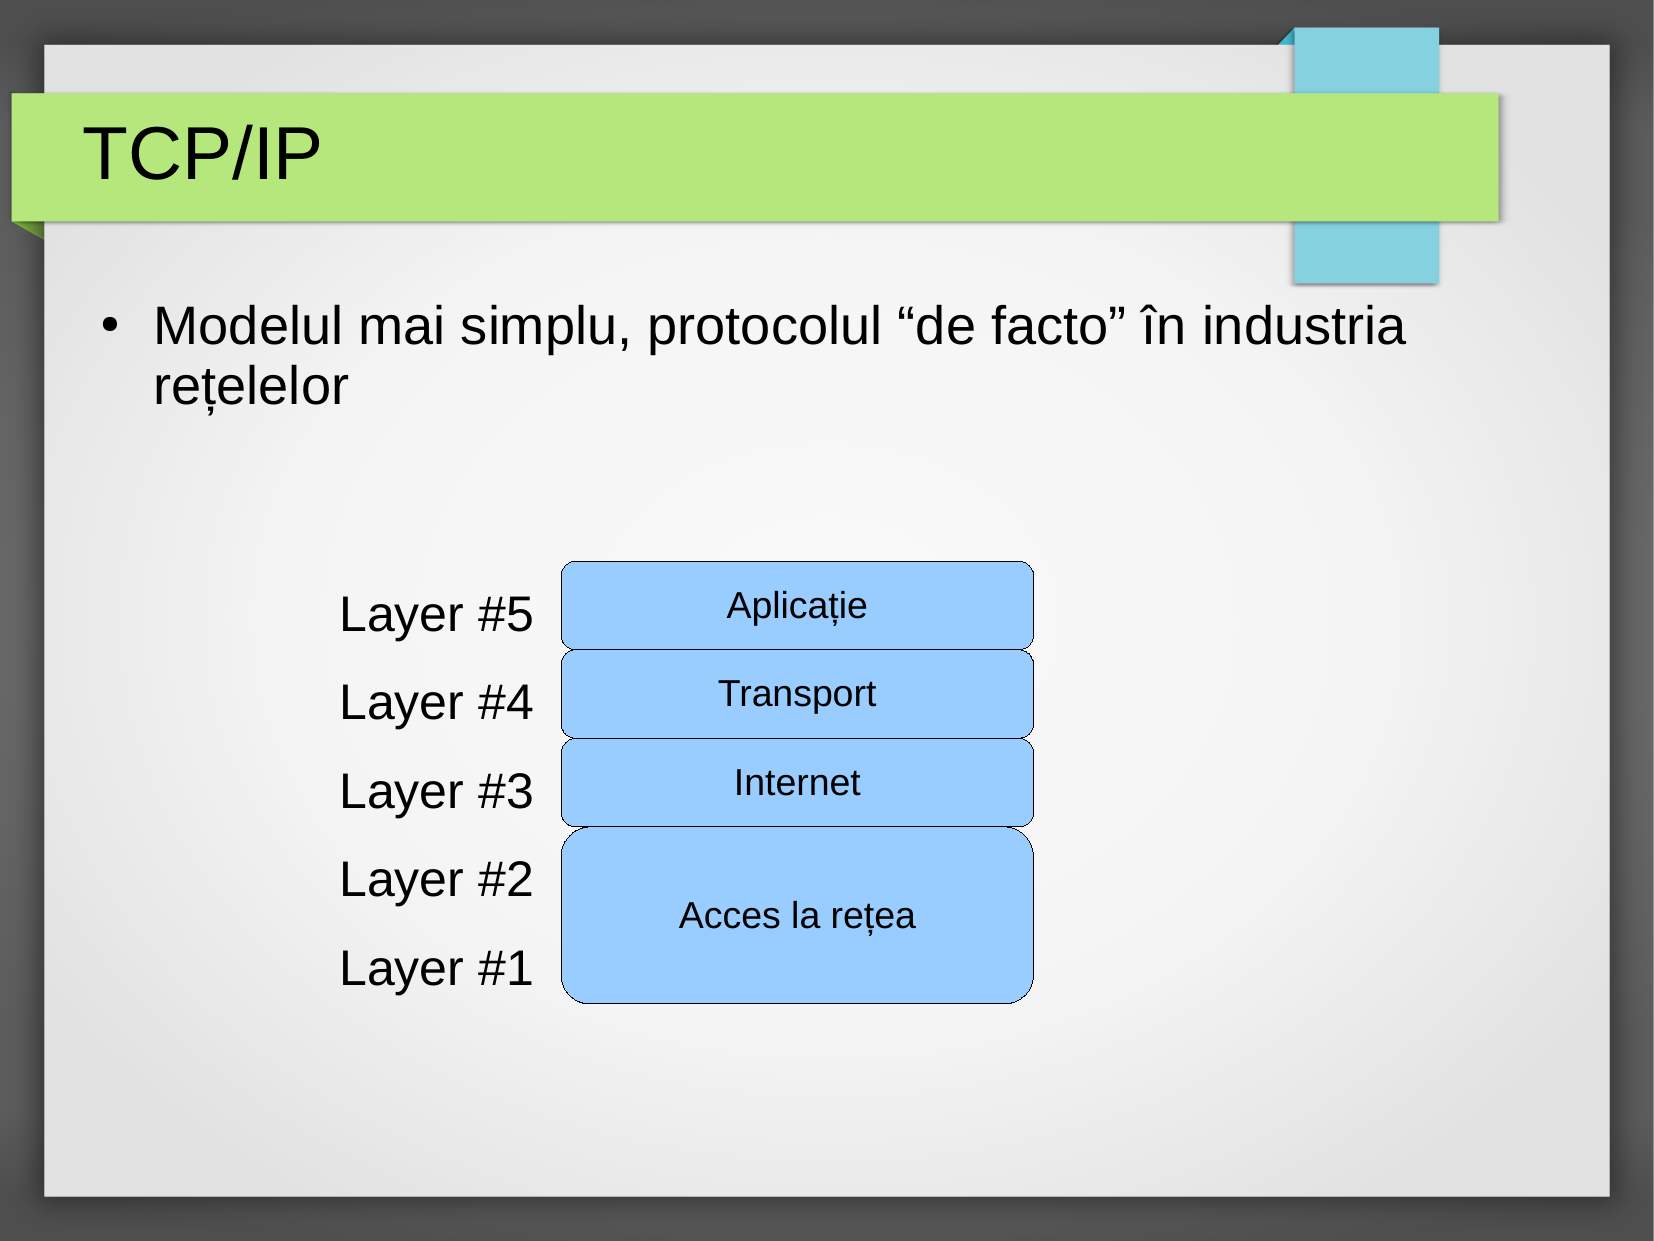

# TCP/IP
Modelul mai simplu, protocolul “de facto” în industria rețelelor
Aplicație
Layer #5
Transport
Layer #4
Internet
Layer #3
Acces la rețea
Layer #2
Layer #1